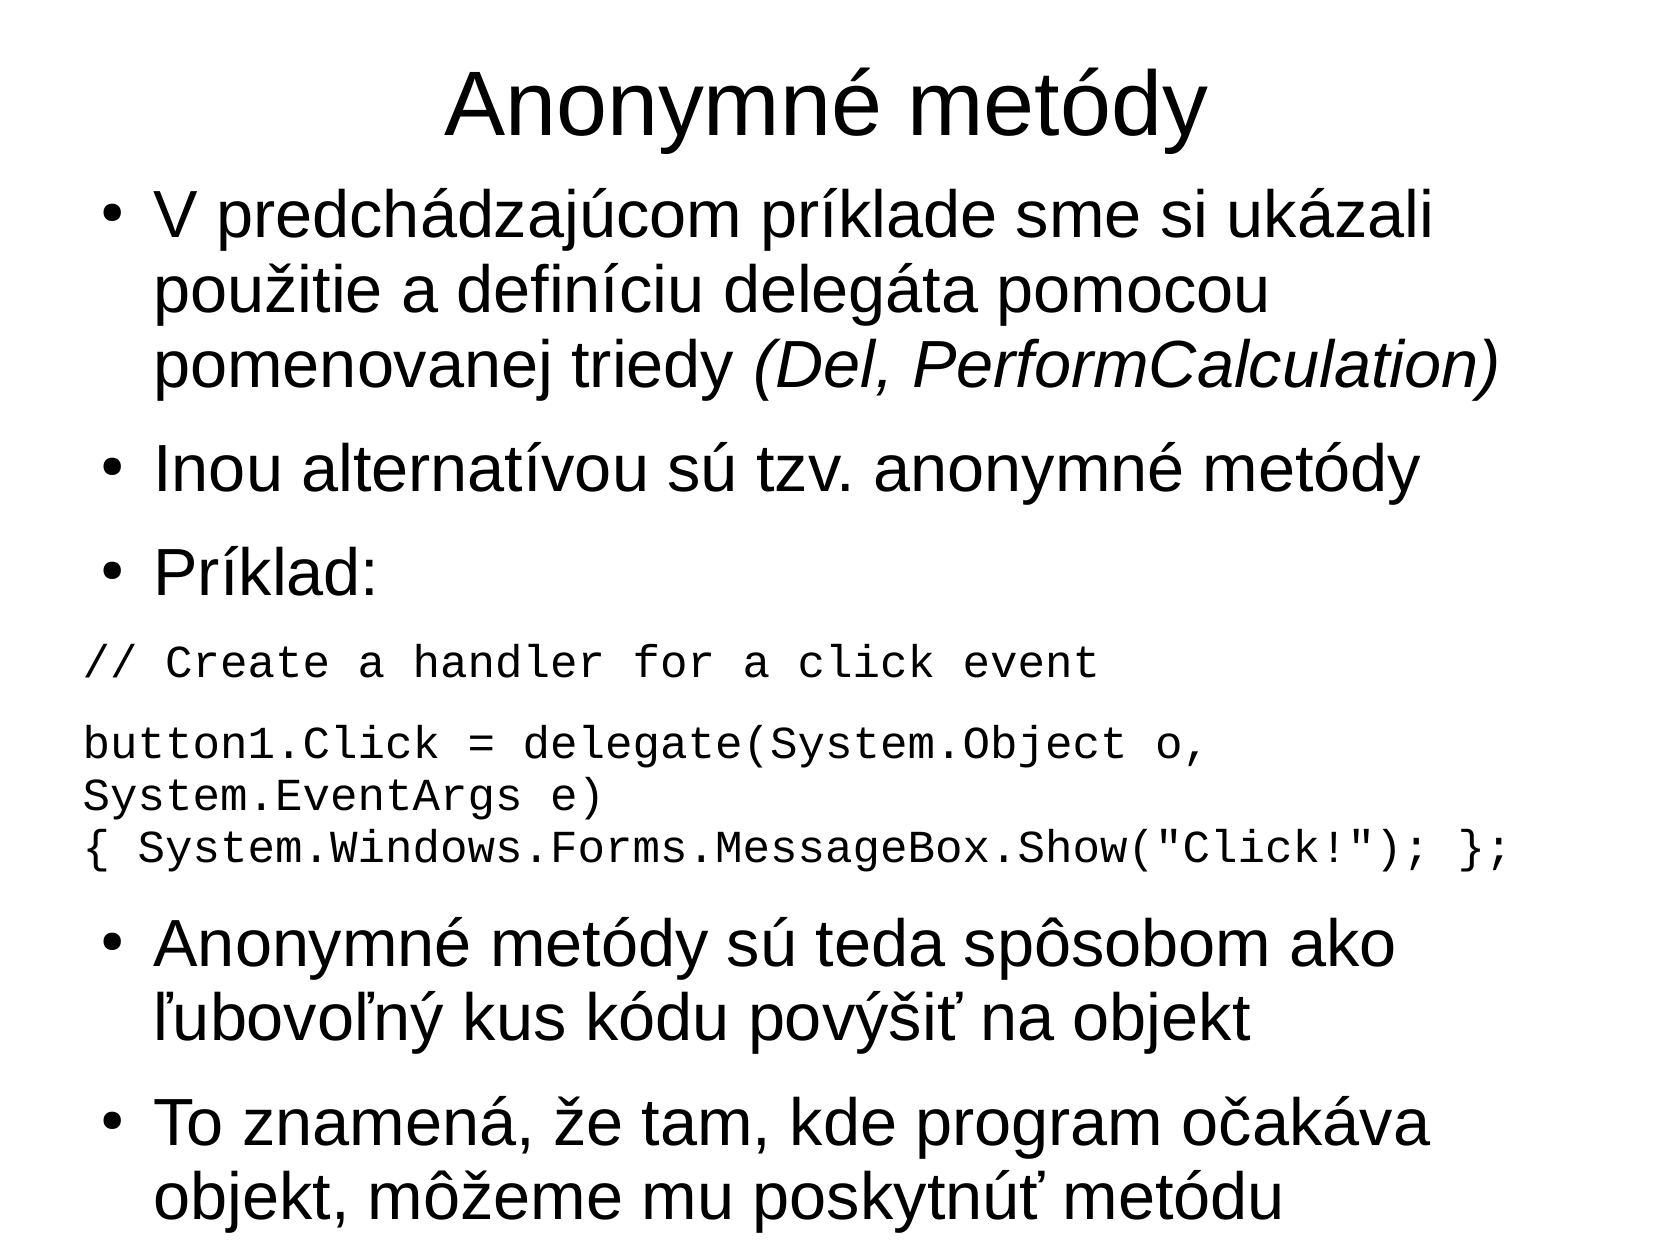

# Anonymné metódy
V predchádzajúcom príklade sme si ukázali použitie a definíciu delegáta pomocou pomenovanej triedy (Del, PerformCalculation)
Inou alternatívou sú tzv. anonymné metódy
Príklad:
// Create a handler for a click event
button1.Click = delegate(System.Object o, System.EventArgs e) { System.Windows.Forms.MessageBox.Show("Click!"); };
Anonymné metódy sú teda spôsobom ako ľubovoľný kus kódu povýšiť na objekt
To znamená, že tam, kde program očakáva objekt, môžeme mu poskytnúť metódu